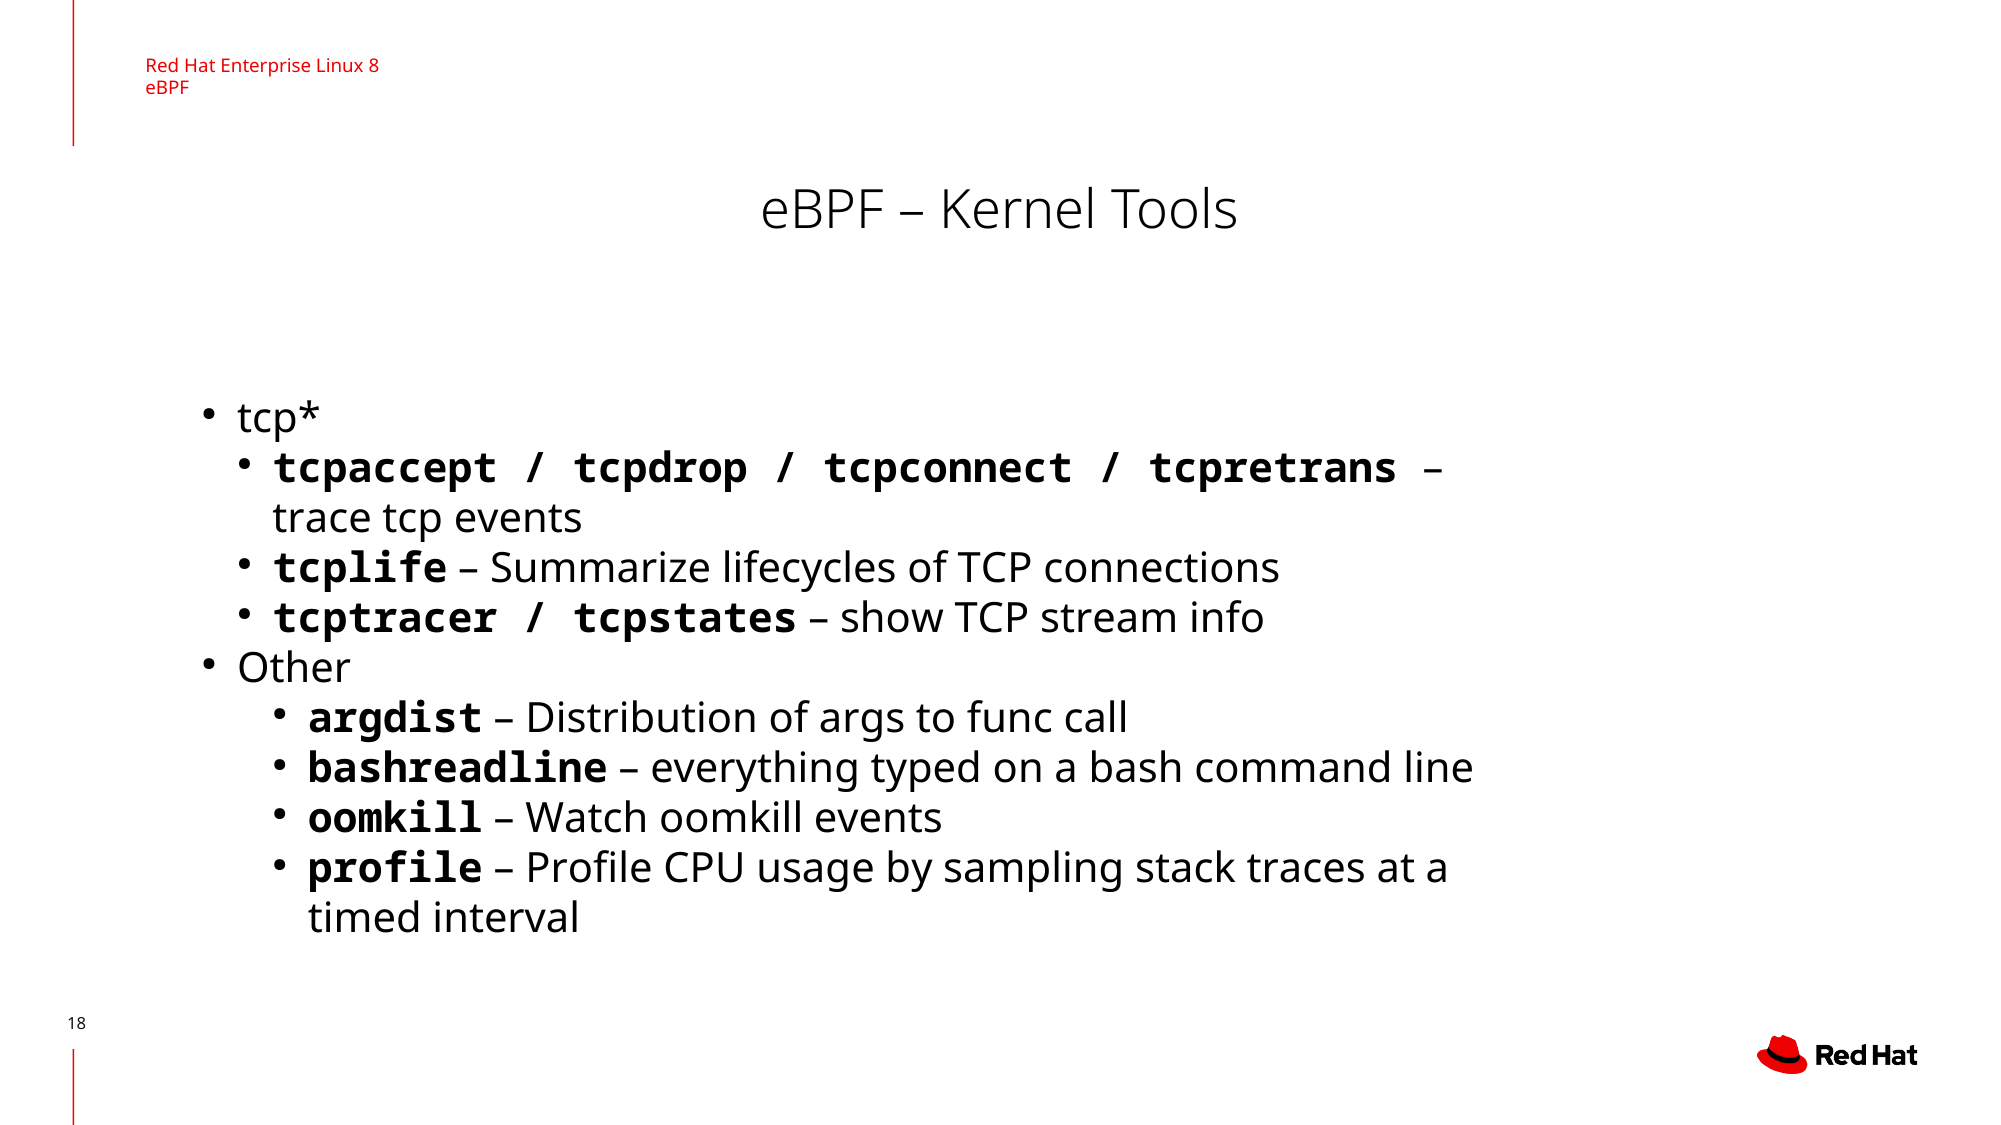

Red Hat Enterprise Linux 8
eBPF
# eBPF – Kernel Tools
tcp*
tcpaccept / tcpdrop / tcpconnect / tcpretrans – trace tcp events
tcplife – Summarize lifecycles of TCP connections
tcptracer / tcpstates – show TCP stream info
Other
argdist – Distribution of args to func call
bashreadline – everything typed on a bash command line
oomkill – Watch oomkill events
profile – Profile CPU usage by sampling stack traces at a timed interval
18